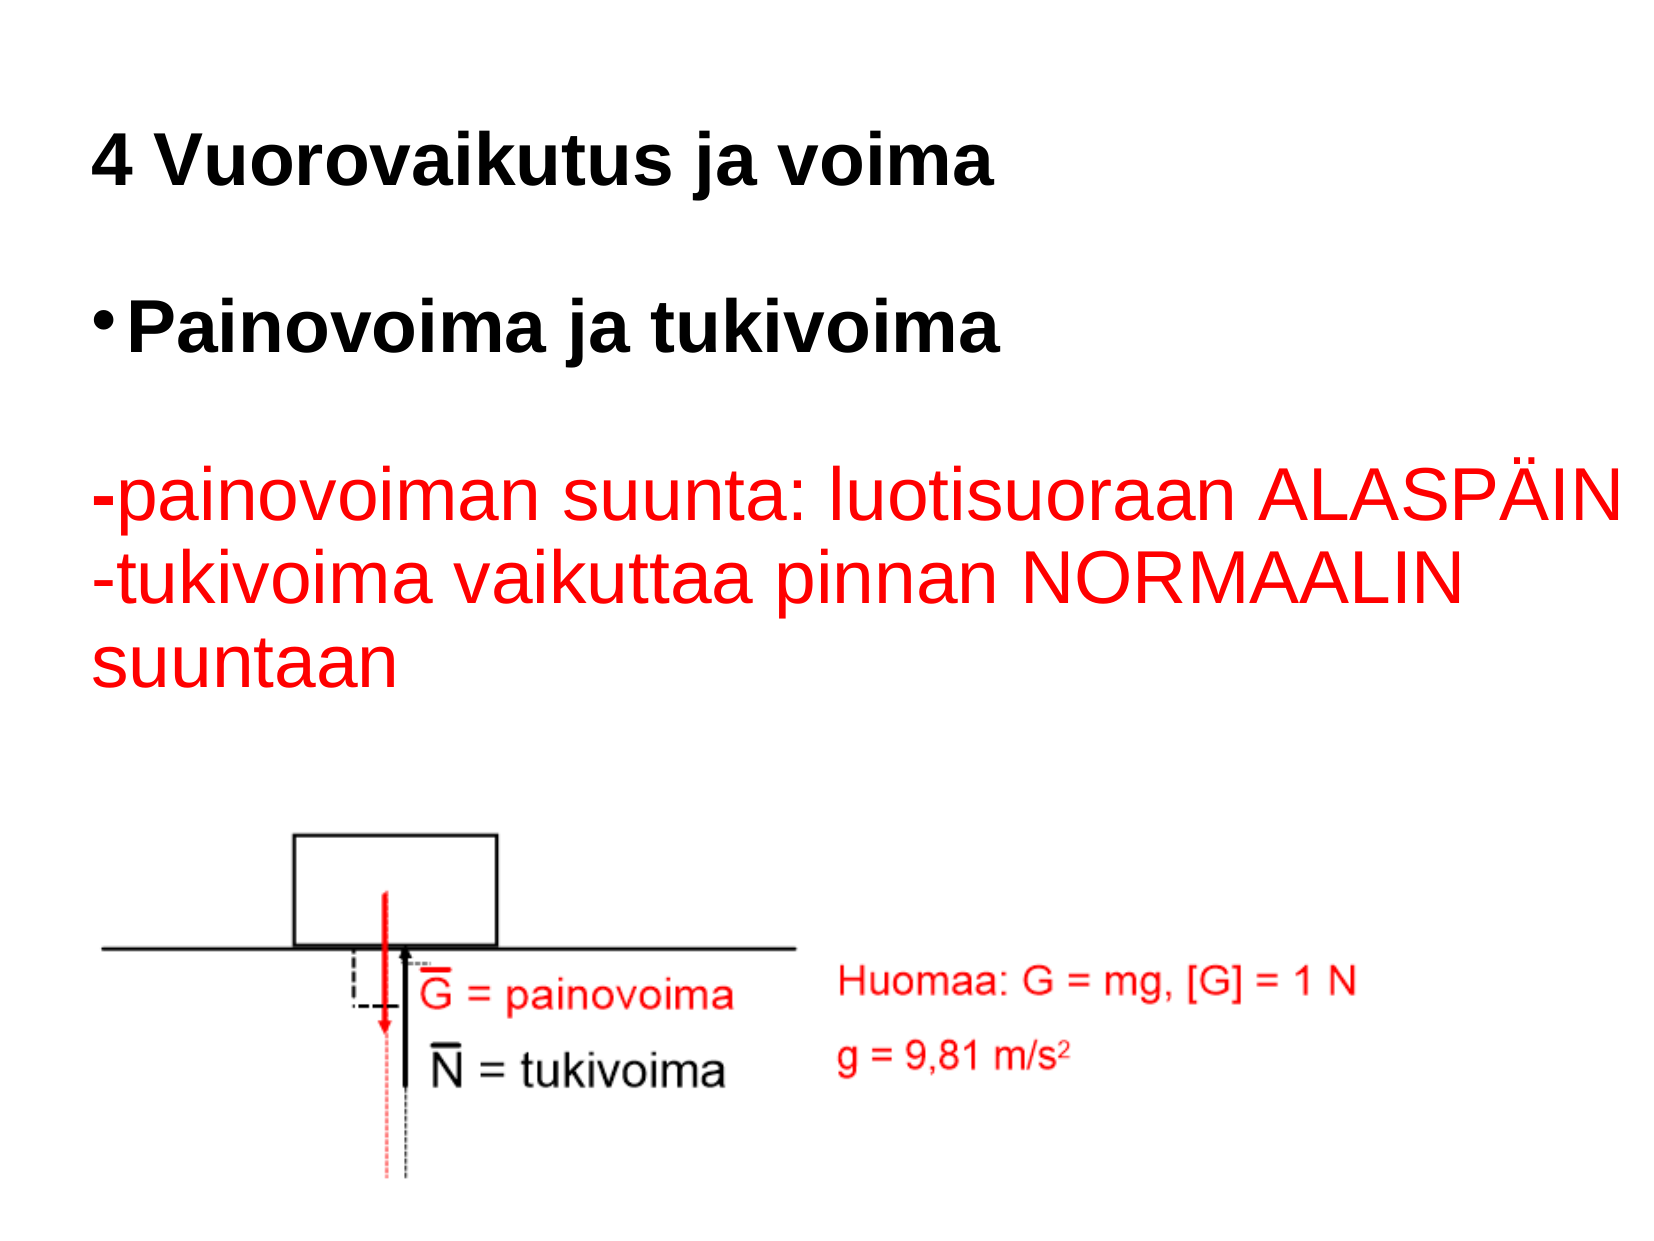

4 Vuorovaikutus ja voima
Painovoima ja tukivoima
-painovoiman suunta: luotisuoraan ALASPÄIN
-tukivoima vaikuttaa pinnan NORMAALIN suuntaan